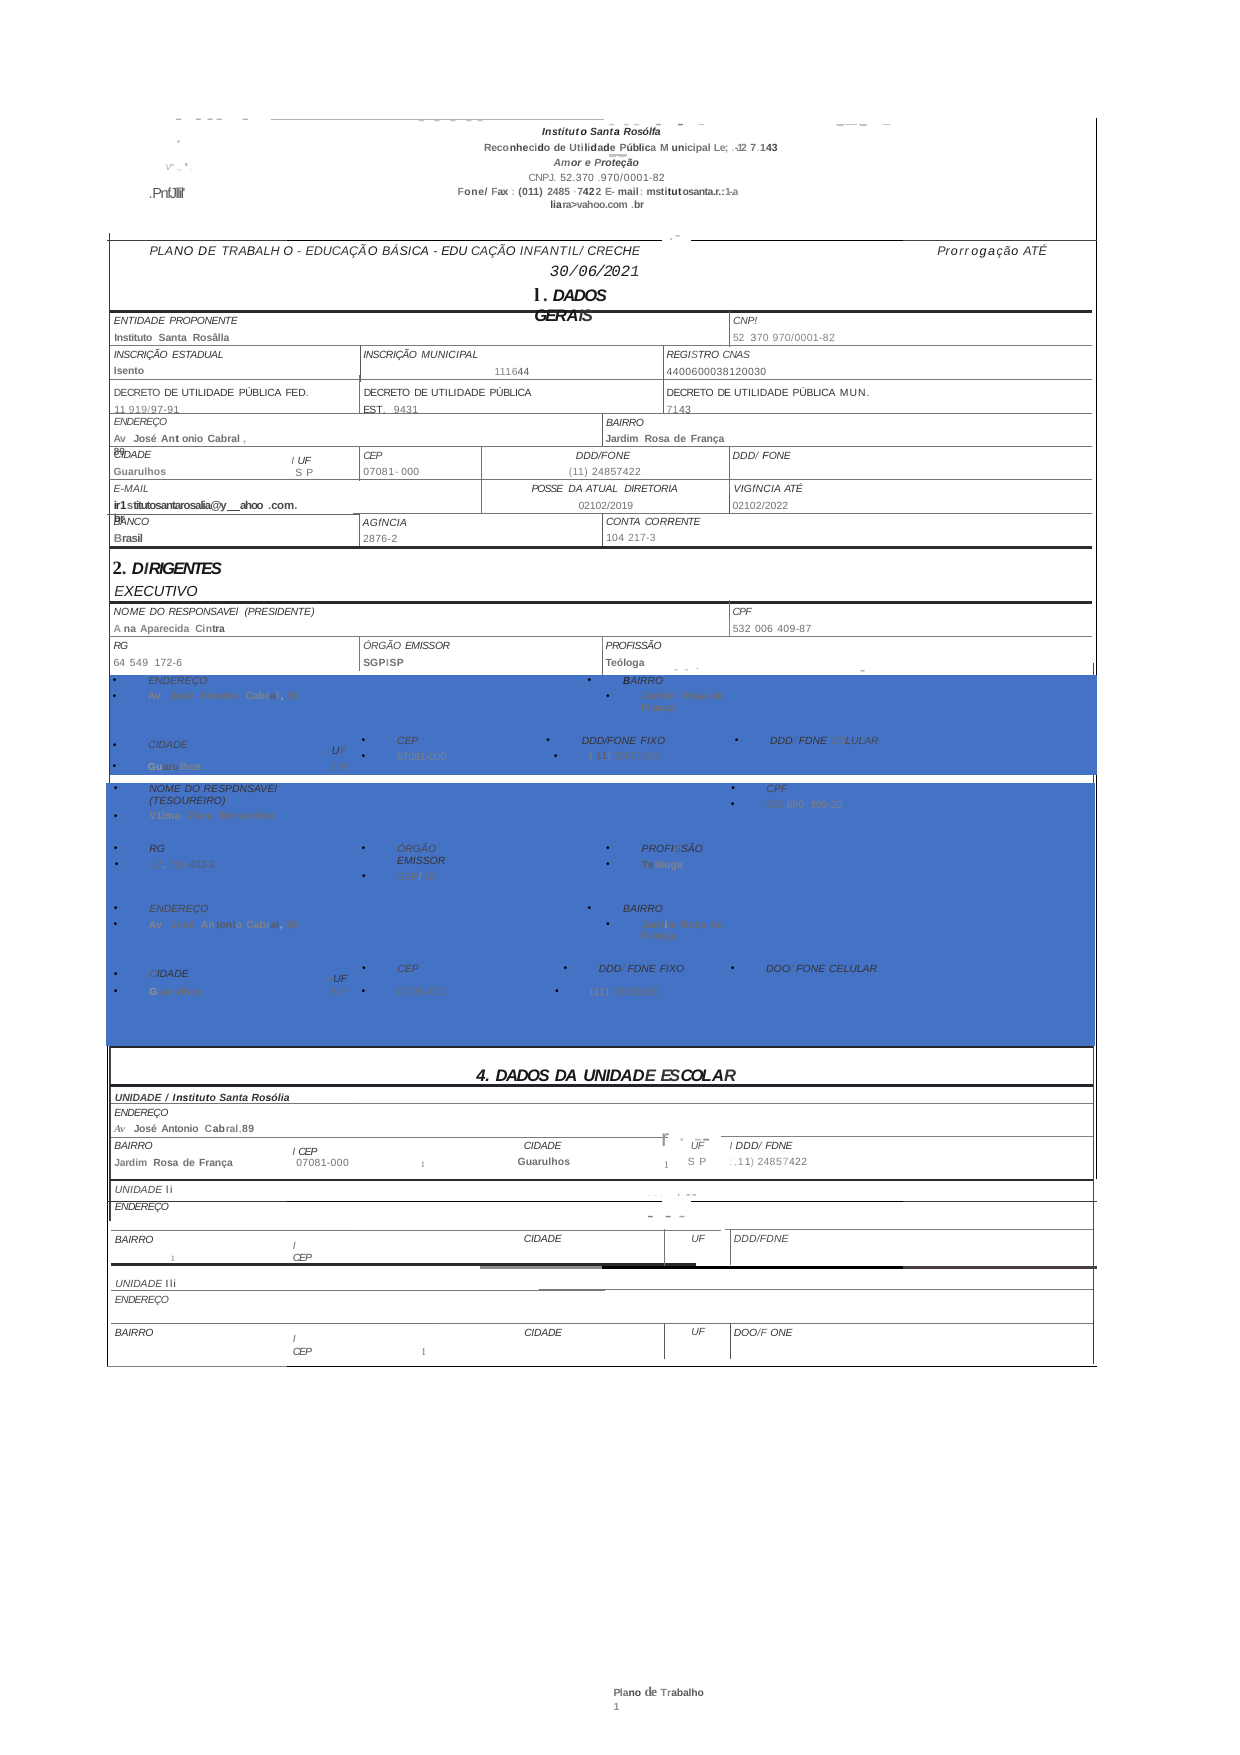

----- 	- - 	--
-----·
-----
Instituto Santa Rosólfa
Reconhecido de Utilidade Pública Municipal Le; .-.12 7.143
Amor e Proteção
CNPJ. 52.370 .970/0001-82
Fone/ Fax : (011) 2485 ·7422 E- mail: mstitutosanta.r.:1-.a liara>vahoo.com .br
V'" ,,·.
.PnfJllil'
.-
PLANO DE TRABALH O - EDUCAÇÃO BÁSICA - EDU CAÇÃO INFANTIL/ CRECHE
30/06/2021
Prorrogação ATÉ
l. DADOS GERAIS
...
ENTIDADE PROPONENTE
Instituto Santa Rosâlla
CNP!
52 370 970/0001-82
INSCRIÇÃO ESTADUAL
Isento
INSCRIÇÃO MUNICIPAL
REGISTRO CNAS
4400600038120030
111644
DECRETO DE UTILIDADE PÚBLICA FED. 11 919/97-91
DECRETO DE UTILIDADE PÚBLICA EST. 9431
DECRETO DE UTILIDADE PÚBLICA MUN. 7143
ENDEREÇO
Av José Ant onio Cabral , 89
BAIRRO
Jardim Rosa de França
CIDADE
Guarulhos
CEP
07081- 000
DDD/FONE
(11) 24857422
DDD/ FONE
I UF
S P
E-MAIL
ir1stitutosantarosalia@y ahoo .com. br
VIGfNCIA ATÉ
02102/2022
POSSE DA ATUAL DIRETORIA
02102/2019
BANCO
Brasil
CONTA CORRENTE
104 217-3
AGfNCIA
2876-2
2. DIRIGENTES
EXECUTIVO
NOME DO RESPONSAVEl (PRESIDENTE)
A na Aparecida Cintra
CPF
532 006 409-87
RG
64 549 172-6
ÓRGÃO EMISSOR
SGPISP
PROFISSÃO
Teóloga
-
--·
| ENDEREÇO Av José Antonio Cabral, 59 | | BAIRRO Jardim Rosa de França | |
| --- | --- | --- | --- |
| CIDADE I UF Guarulhos S P | CEP 07081-000 | DDD/FONE FIXO ( 11) 23821015 | DDD/ FDNE CELULAR |
E-MAIL
| NOME DO RESPDNSAVEl (TESOUREIRO) V1lma Mana Bernardino | | | CPF 673 690 309-20 |
| --- | --- | --- | --- |
| RG 12. 719 402-2 | ÓRGÃO EMISSOR SSP/ SP | PROFISSÃO Teóloga | |
| ENDEREÇO Av José Antonio Cabral, 59 | | BAIRRO Jardim Rosa de França | |
| CIDADE I UF | CEP | DDD/ FDNE FIXO | DOO/ FONE CELULAR |
| Guarulhos S P | 07081-000 | (11) 23821015 | |
E·MAll
3. OBJETO DA PARCERIA
Coope ração técnica e financeira visando disciplinar os esforços conjuntos a serem realizados pelo Município e pela Instituição, para o desenvolvimento complementar da educação pUbhca e gra1u1t a prestada pela Rede Municipal de Guarulhos , na modalidade Educação Básica - Educação Infantil/Crech e
4. DADOS DA UNIDADE ESCOLAR
UNIDADE / Instituto Santa Rosólia
ENDEREÇO
Av José Antonio Cabral,89
r· --
CIDADE
Guarulhos
UF
S P
BAIRRO
Jardim Rosa de França
I DDD/ FDNE
:,11) 24857422
I CEP
07081-000
1
1
UNIDADE li
... ·-- ---
ENDEREÇO
CIDADE
UF
DDD/FDNE
BAIRRO
I CEP
1
UNIDADE Ili
ENDEREÇO
UF
CIDADE
DOO/F ONE
BAIRRO
I CEP
1
Plano de Trabalho 1